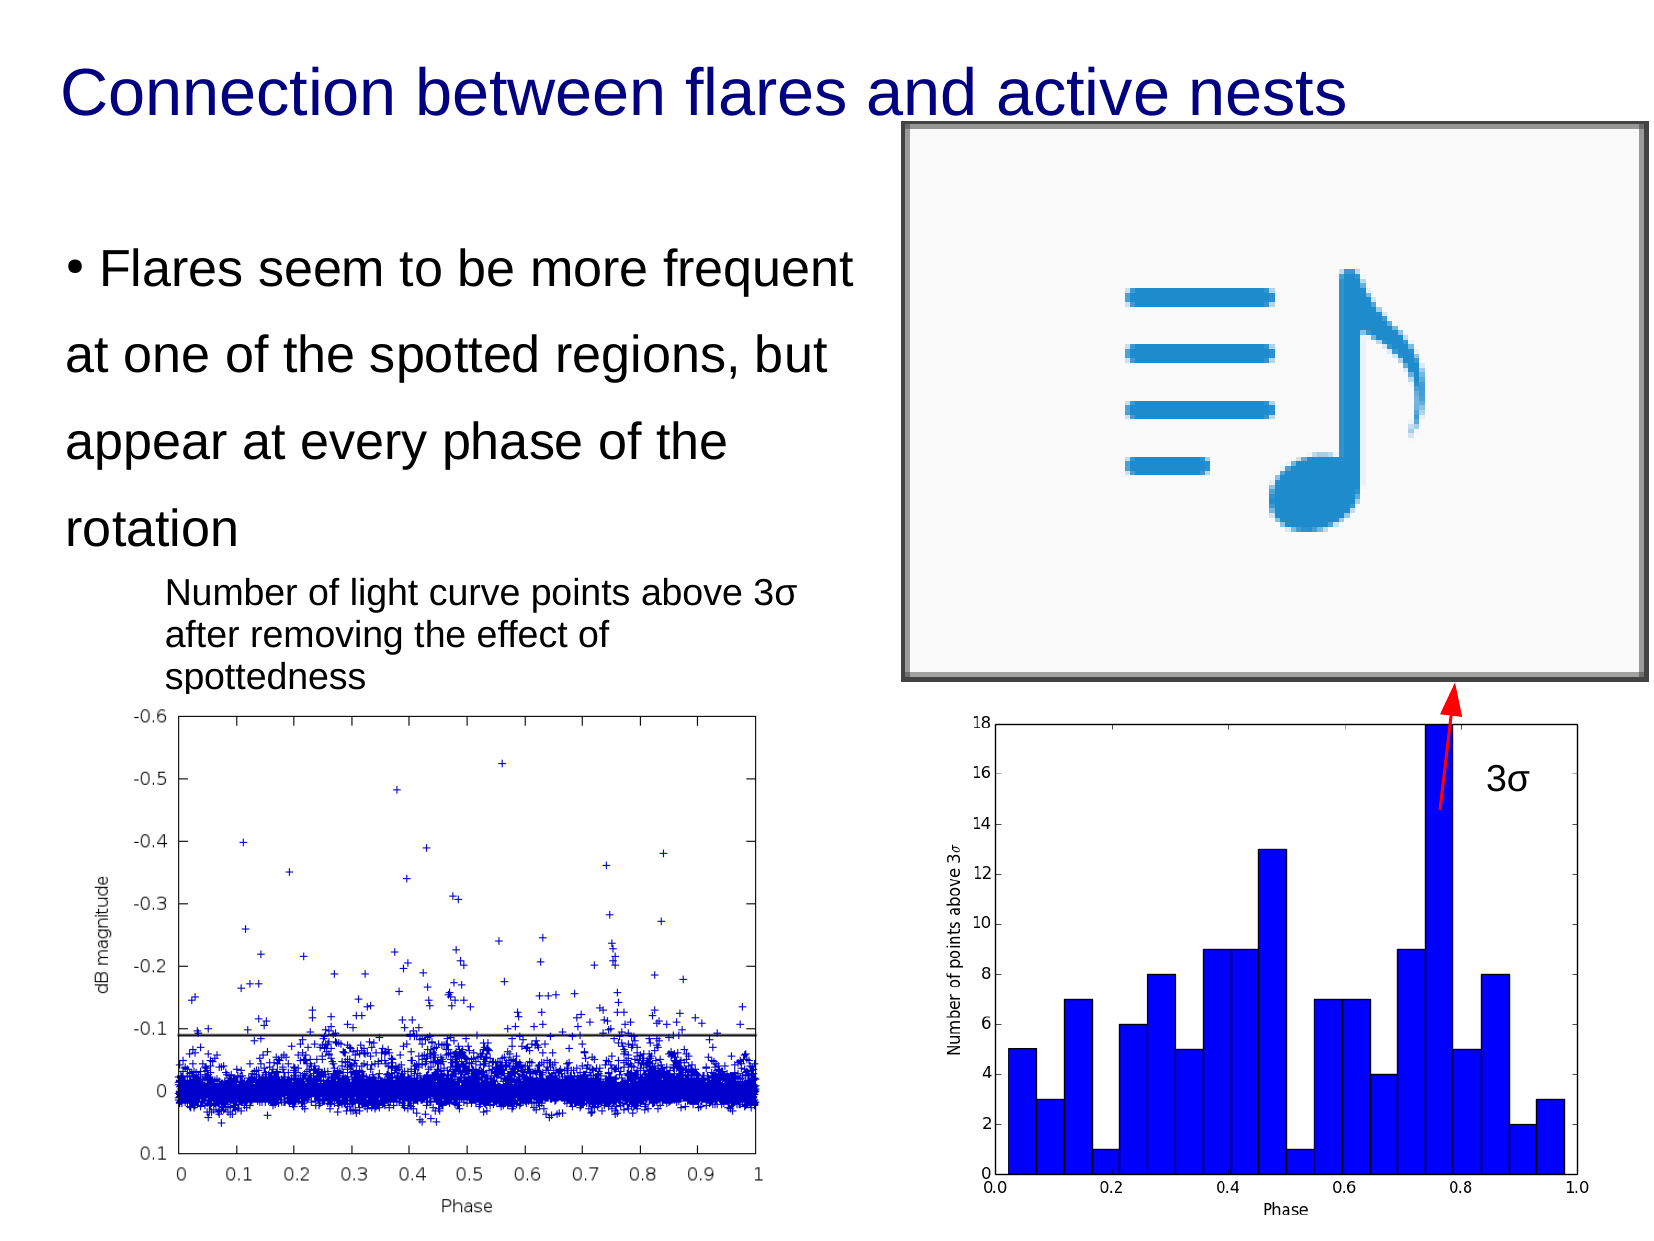

Connection between flares and active nests
 Flares seem to be more frequent at one of the spotted regions, but appear at every phase of the rotation
Number of light curve points above 3σ after removing the effect of spottedness
3σ